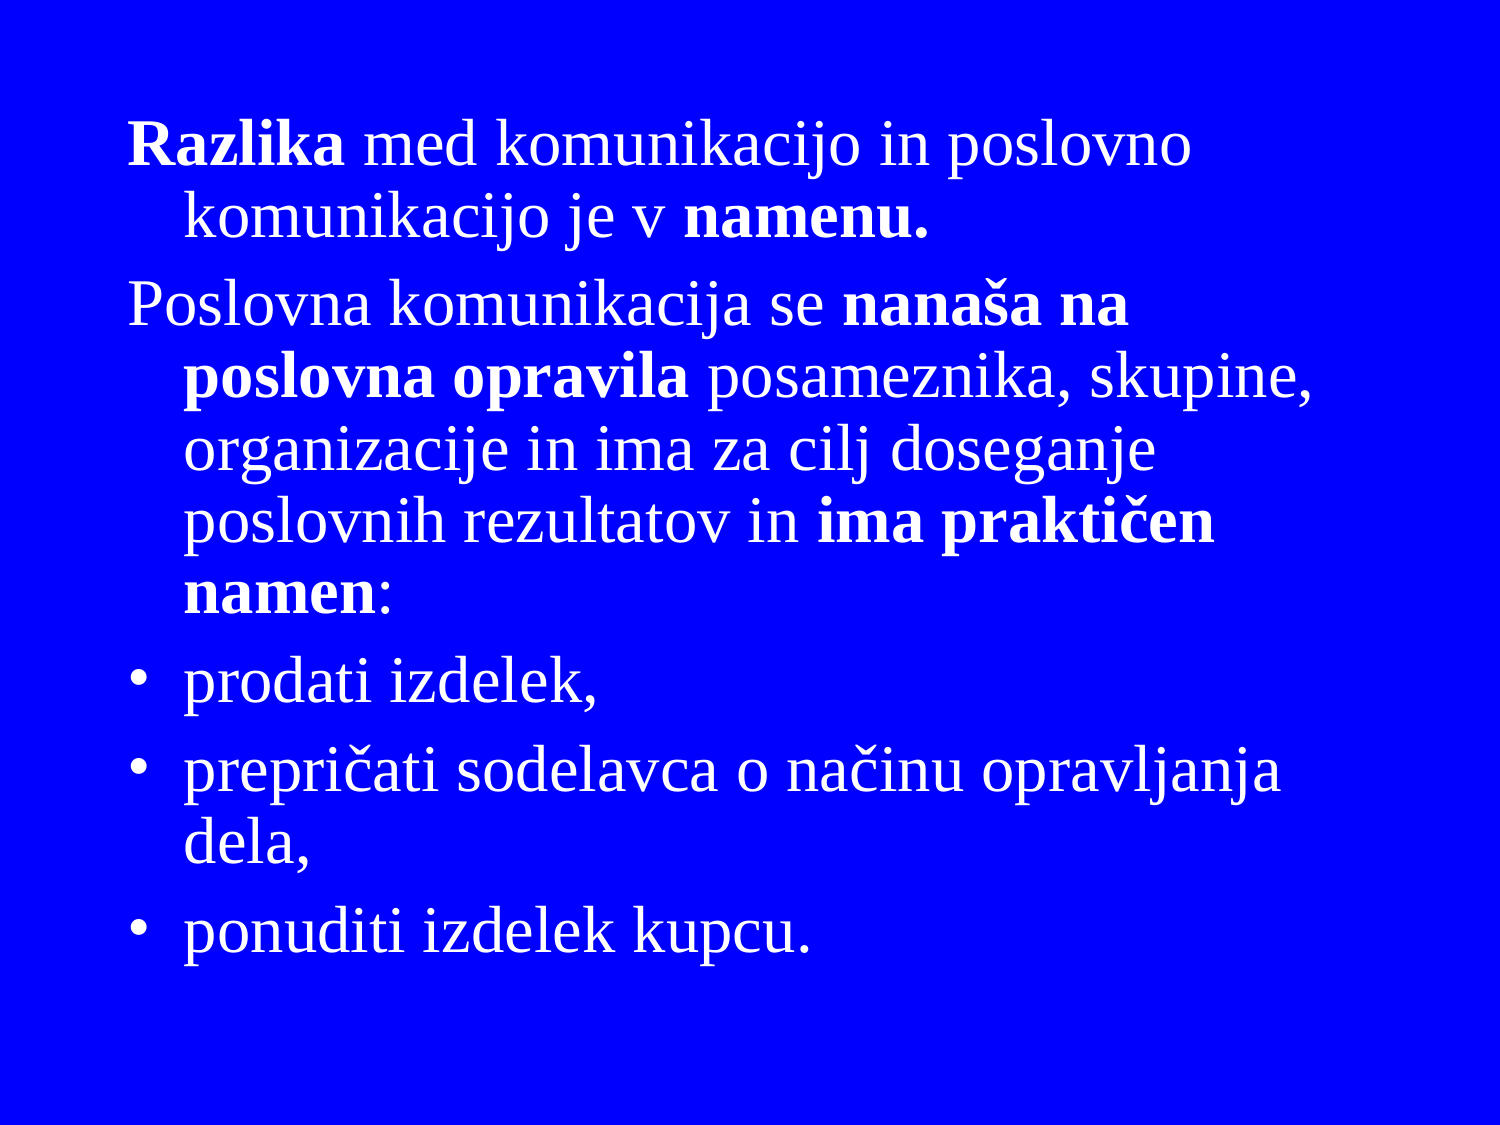

# Razlika med komunikacijo in poslovno komunikacijo je v namenu.
Poslovna komunikacija se nanaša na poslovna opravila posameznika, skupine, organizacije in ima za cilj doseganje poslovnih rezultatov in ima praktičen namen:
prodati izdelek,
prepričati sodelavca o načinu opravljanja dela,
ponuditi izdelek kupcu.